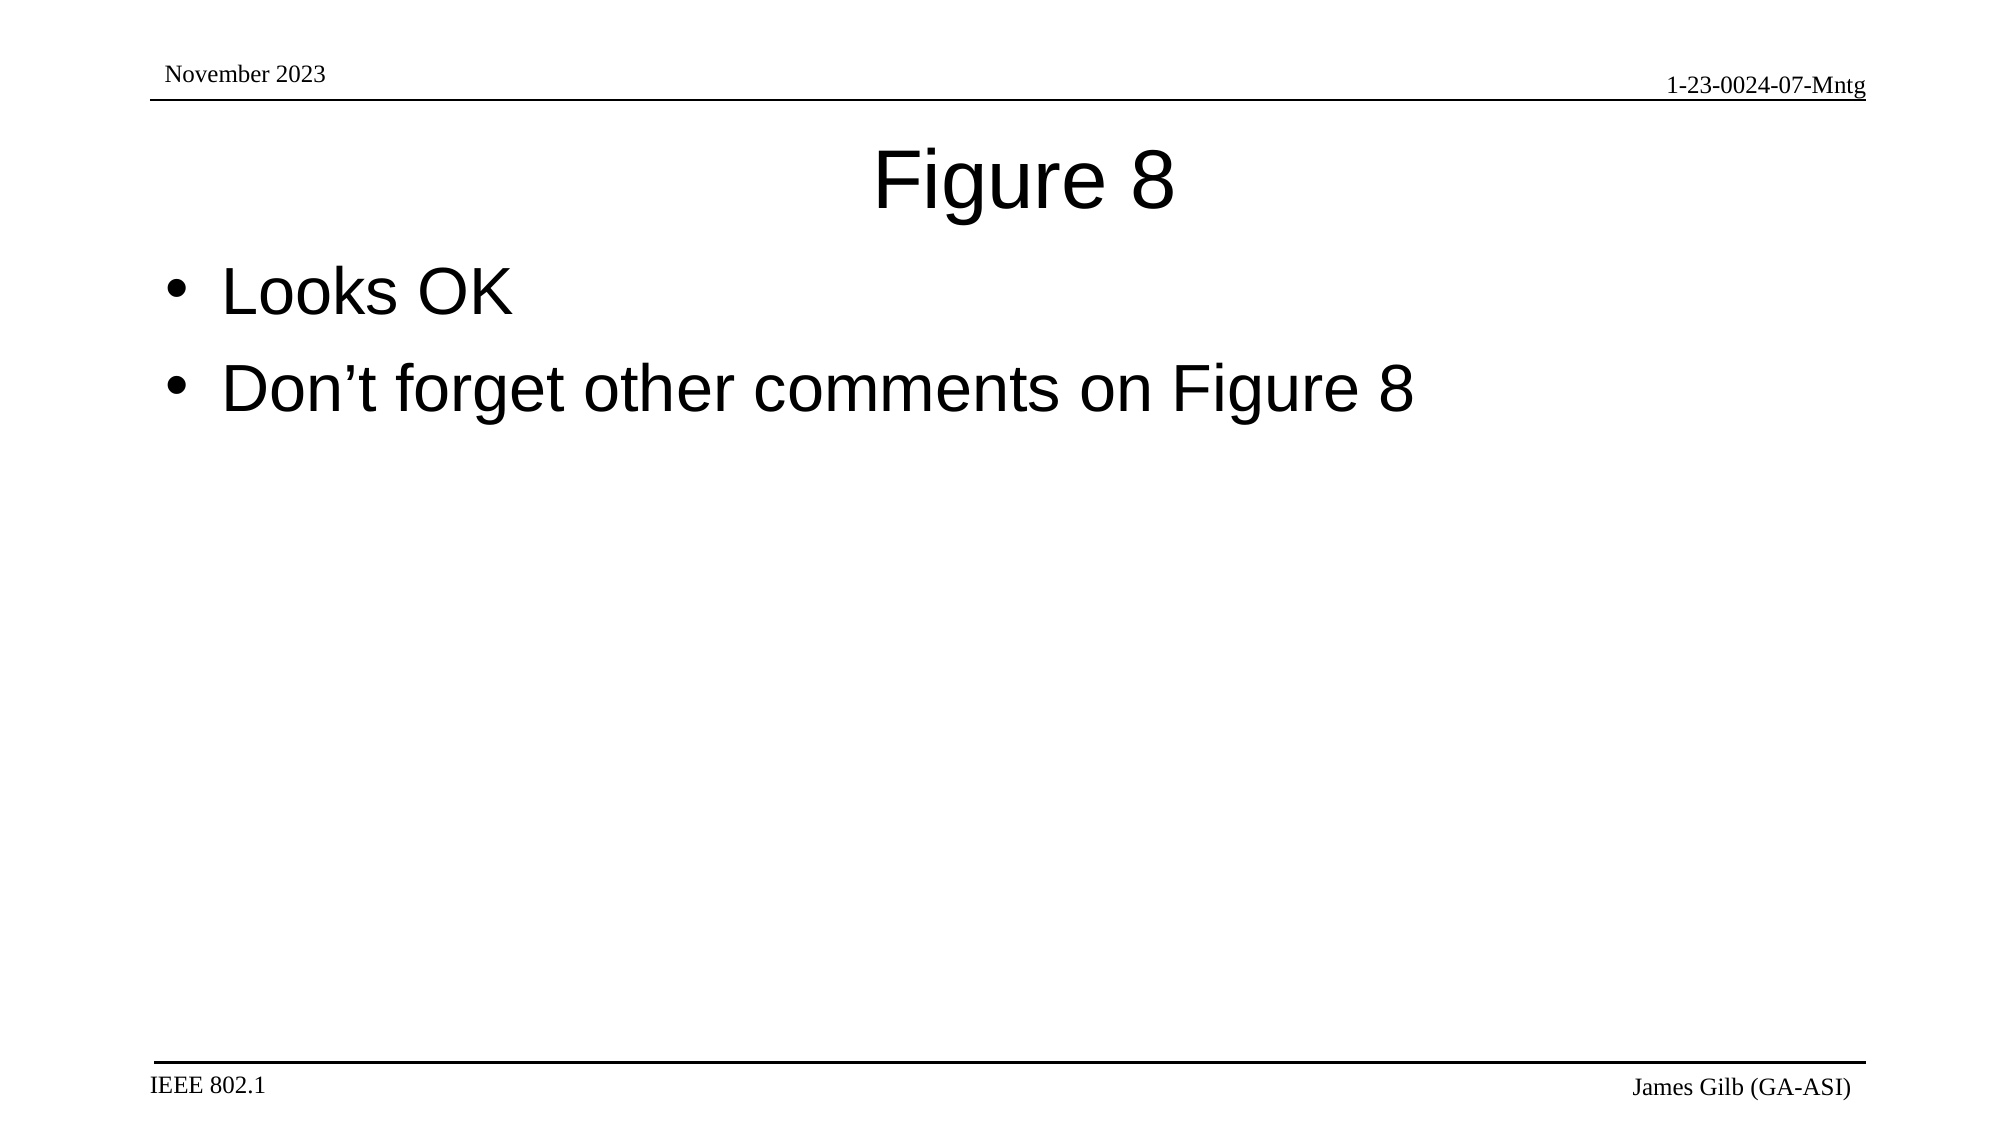

# Figure 8
Looks OK
Don’t forget other comments on Figure 8